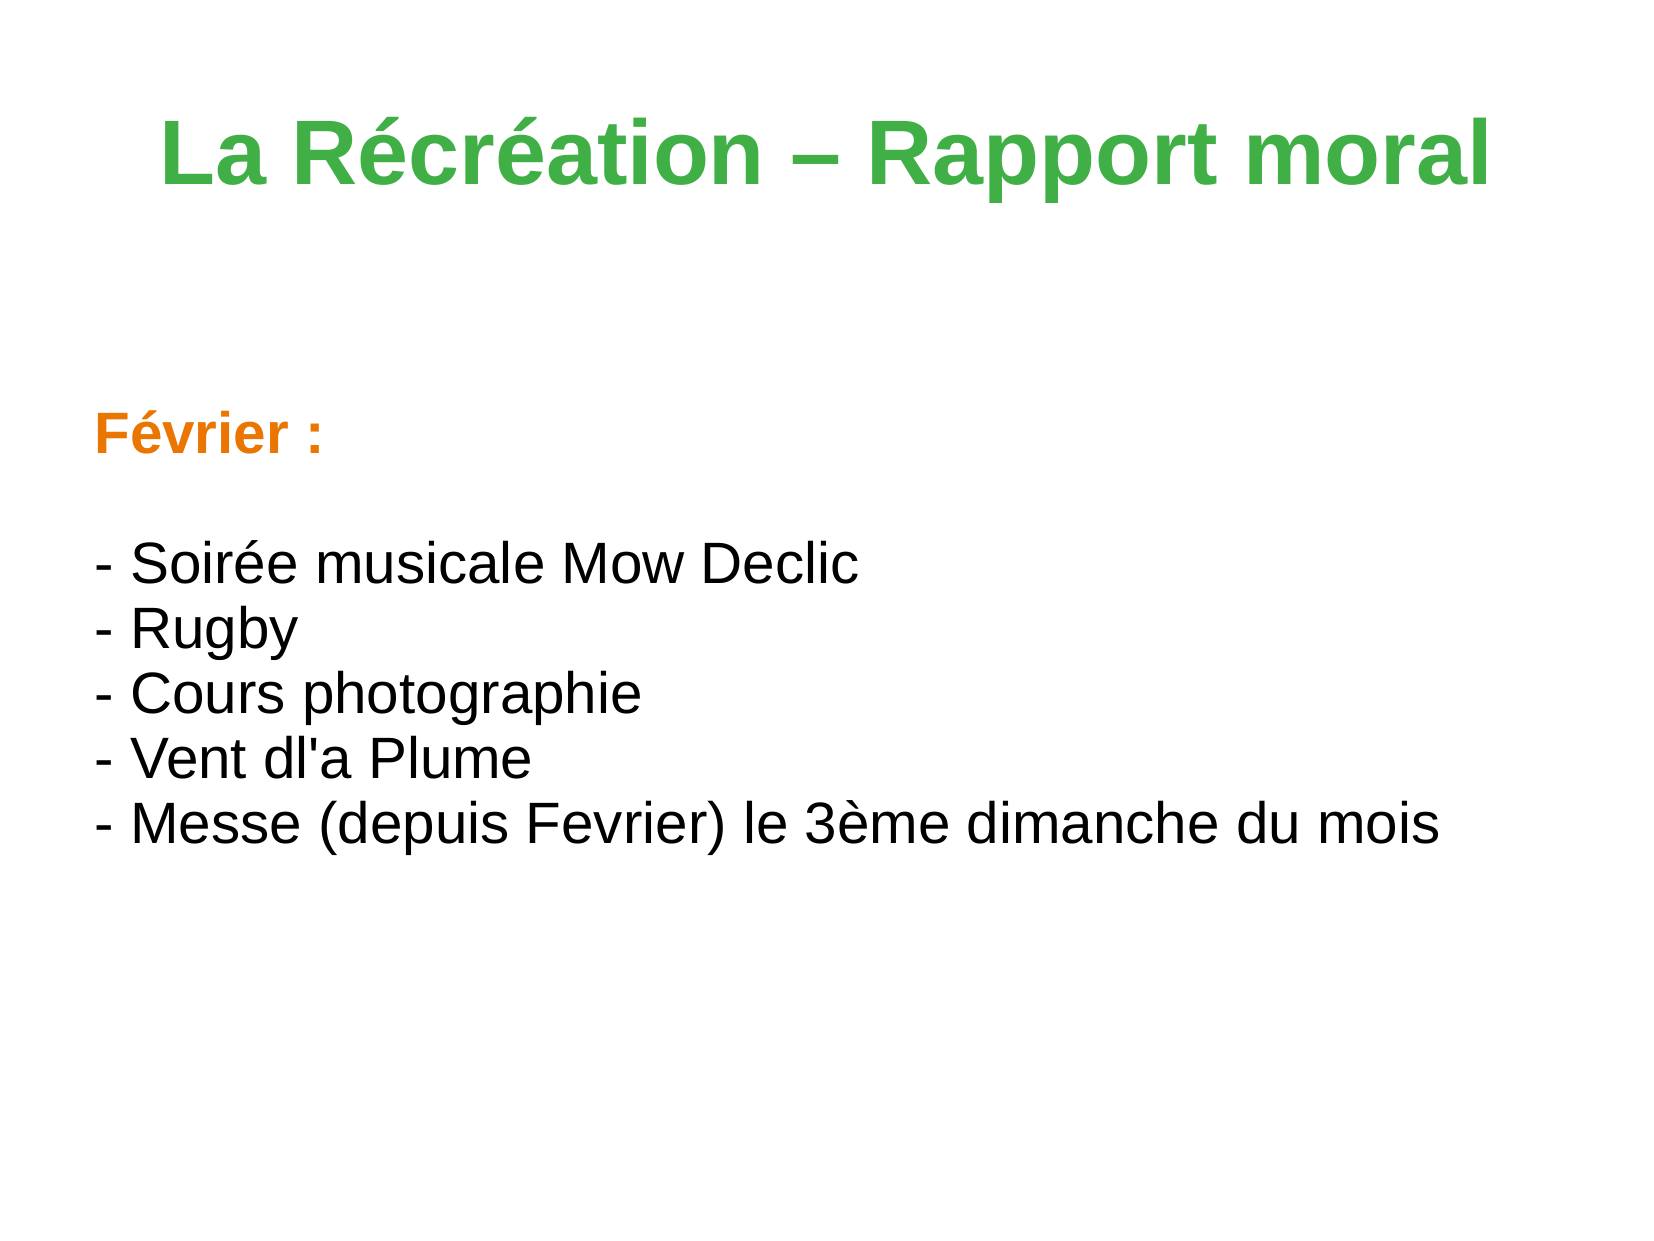

La Récréation – Rapport moral
# Février :
- Soirée musicale Mow Declic
- Rugby
- Cours photographie
- Vent dl'a Plume
- Messe (depuis Fevrier) le 3ème dimanche du mois